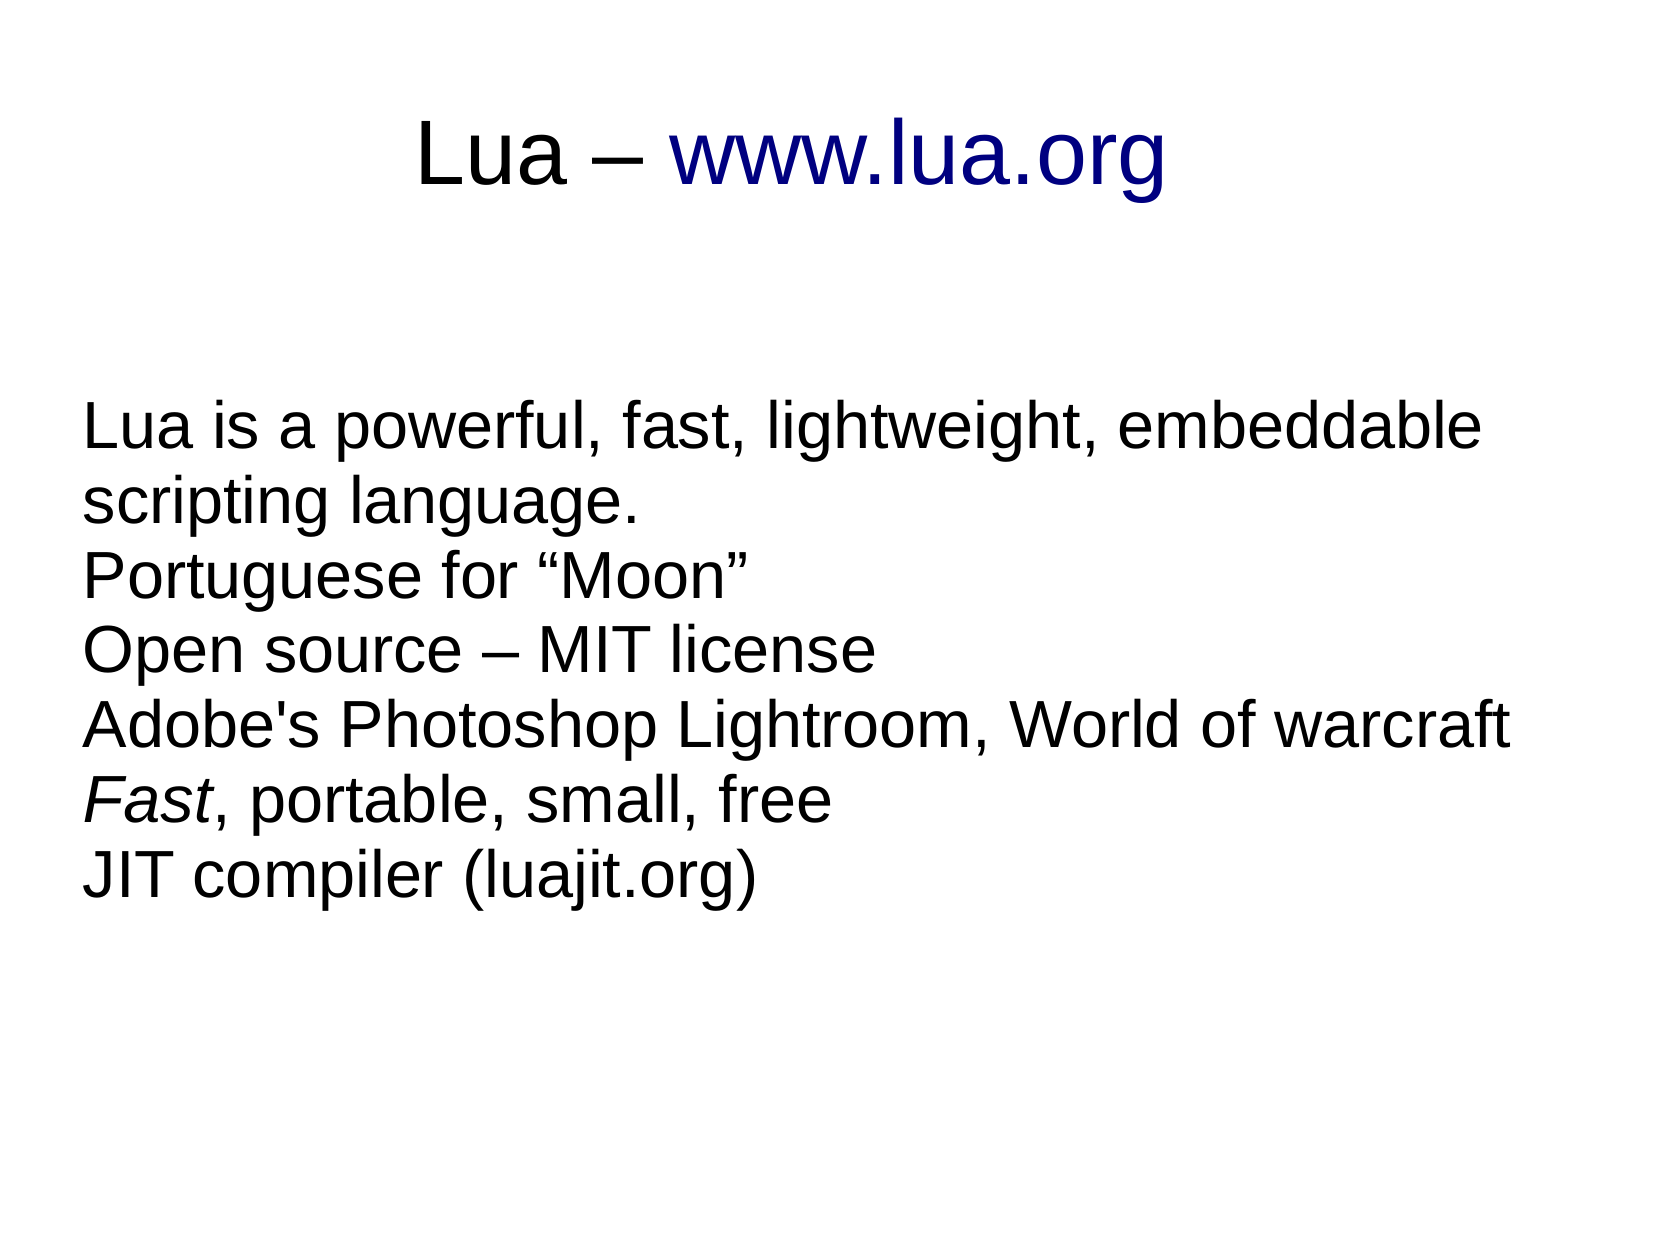

# Lua – www.lua.org
Lua is a powerful, fast, lightweight, embeddable scripting language.
Portuguese for “Moon”
Open source – MIT license
Adobe's Photoshop Lightroom, World of warcraft
Fast, portable, small, free
JIT compiler (luajit.org)